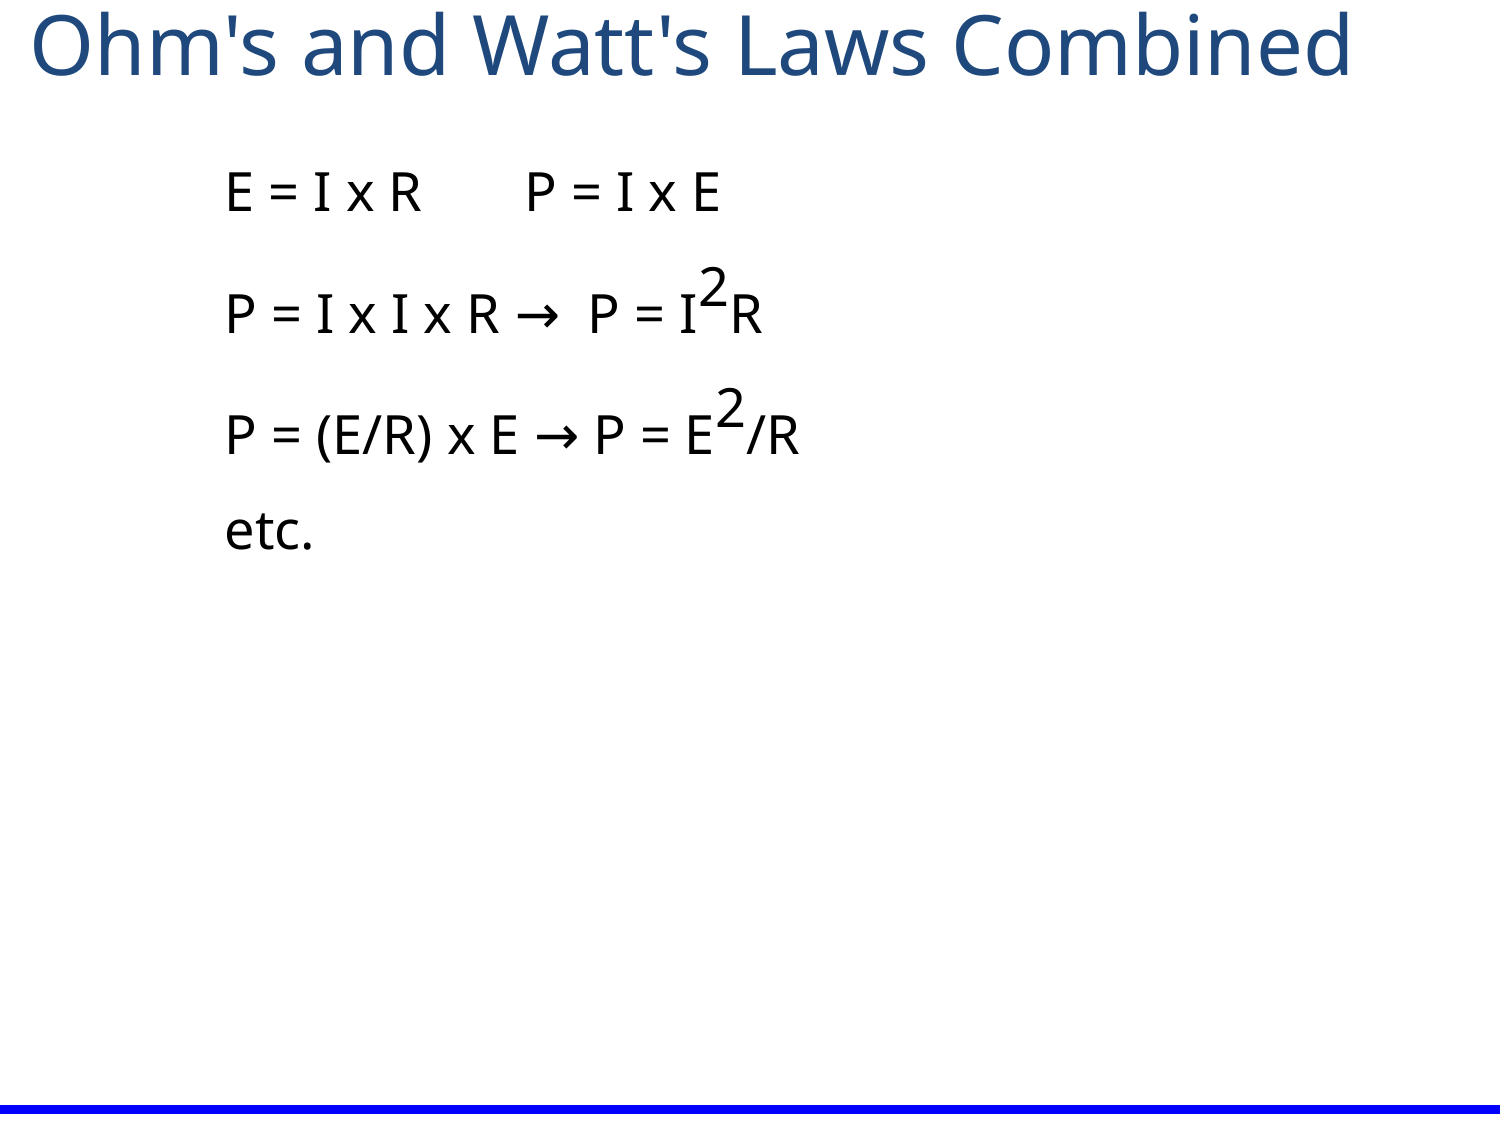

# Ohm's and Watt's Laws Combined
E = I x R		P = I x E
P = I x I x R → P = I2R
P = (E/R) x E → P = E2/R
etc.